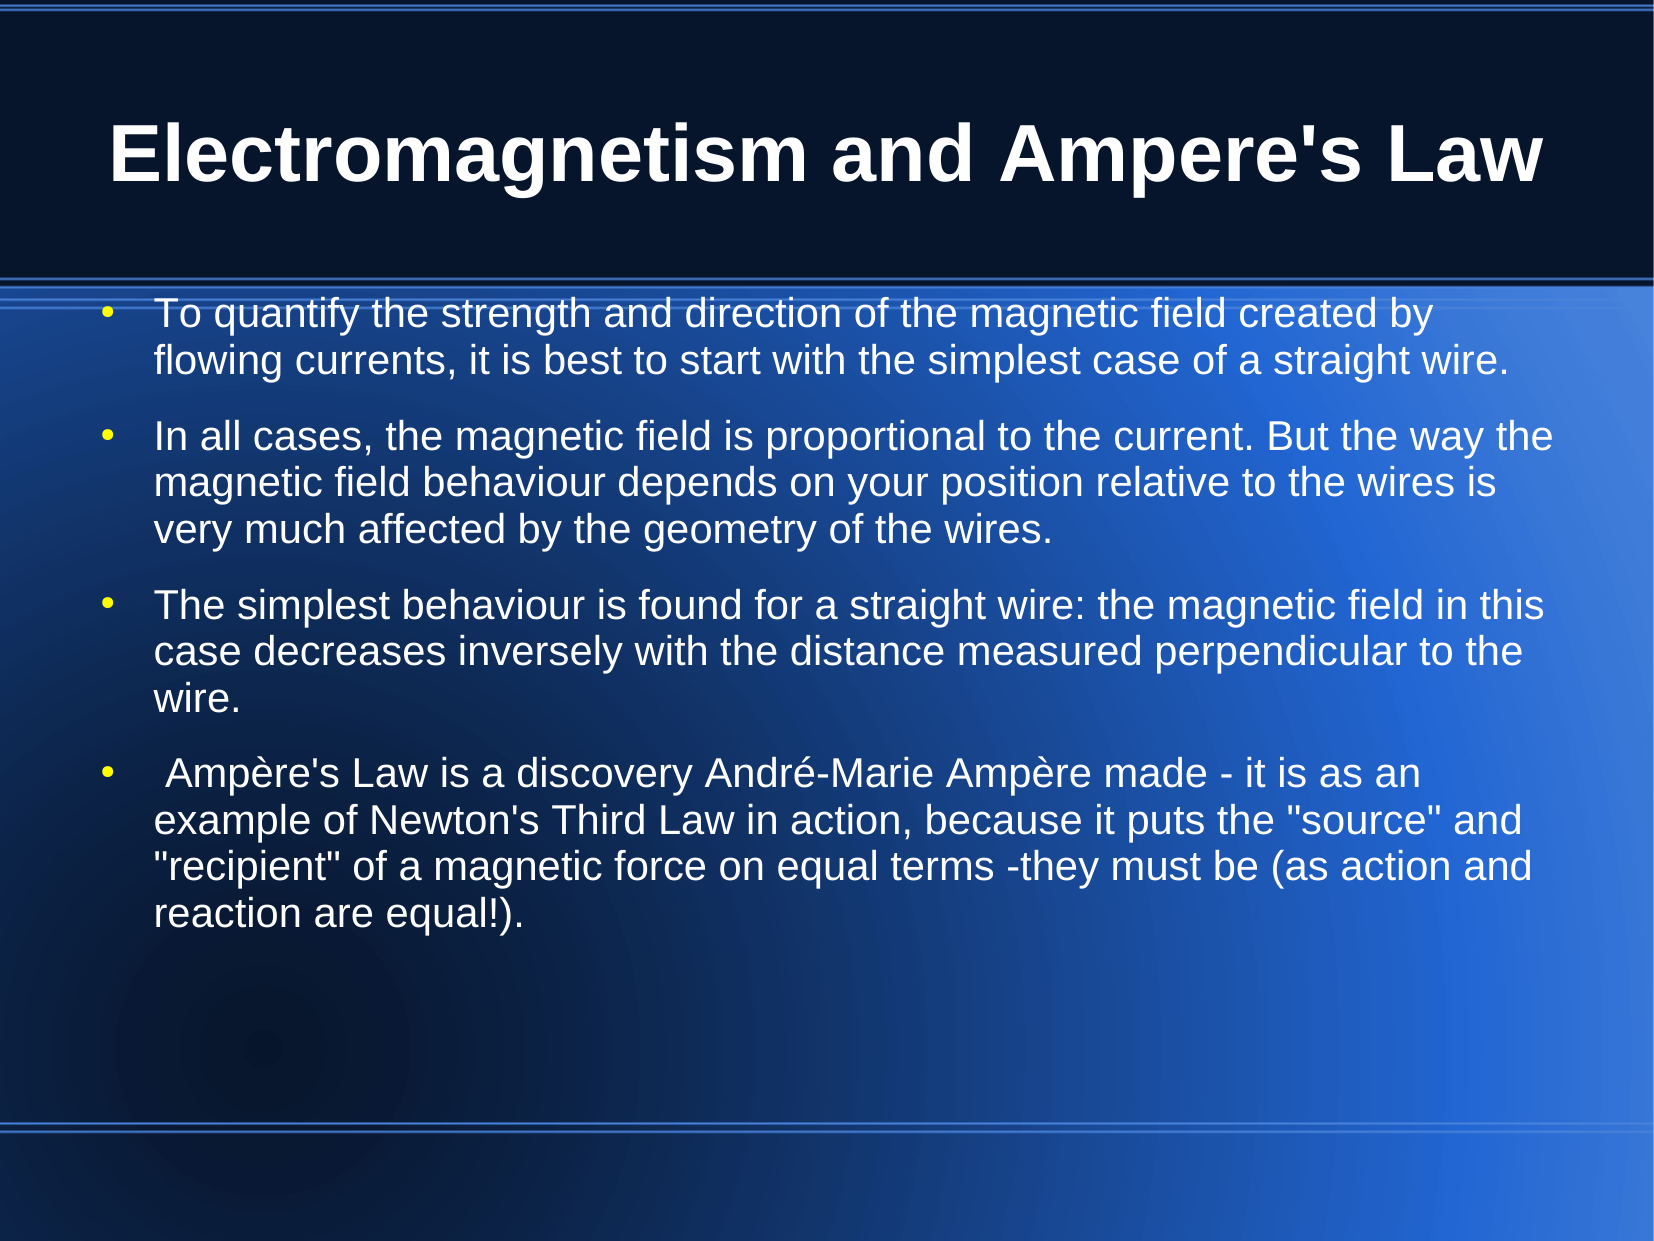

# Electromagnetism and Ampere's Law
To quantify the strength and direction of the magnetic field created by flowing currents, it is best to start with the simplest case of a straight wire.
In all cases, the magnetic field is proportional to the current. But the way the magnetic field behaviour depends on your position relative to the wires is very much affected by the geometry of the wires.
The simplest behaviour is found for a straight wire: the magnetic field in this case decreases inversely with the distance measured perpendicular to the wire.
 Ampère's Law is a discovery André-Marie Ampère made - it is as an example of Newton's Third Law in action, because it puts the "source" and "recipient" of a magnetic force on equal terms -they must be (as action and reaction are equal!).